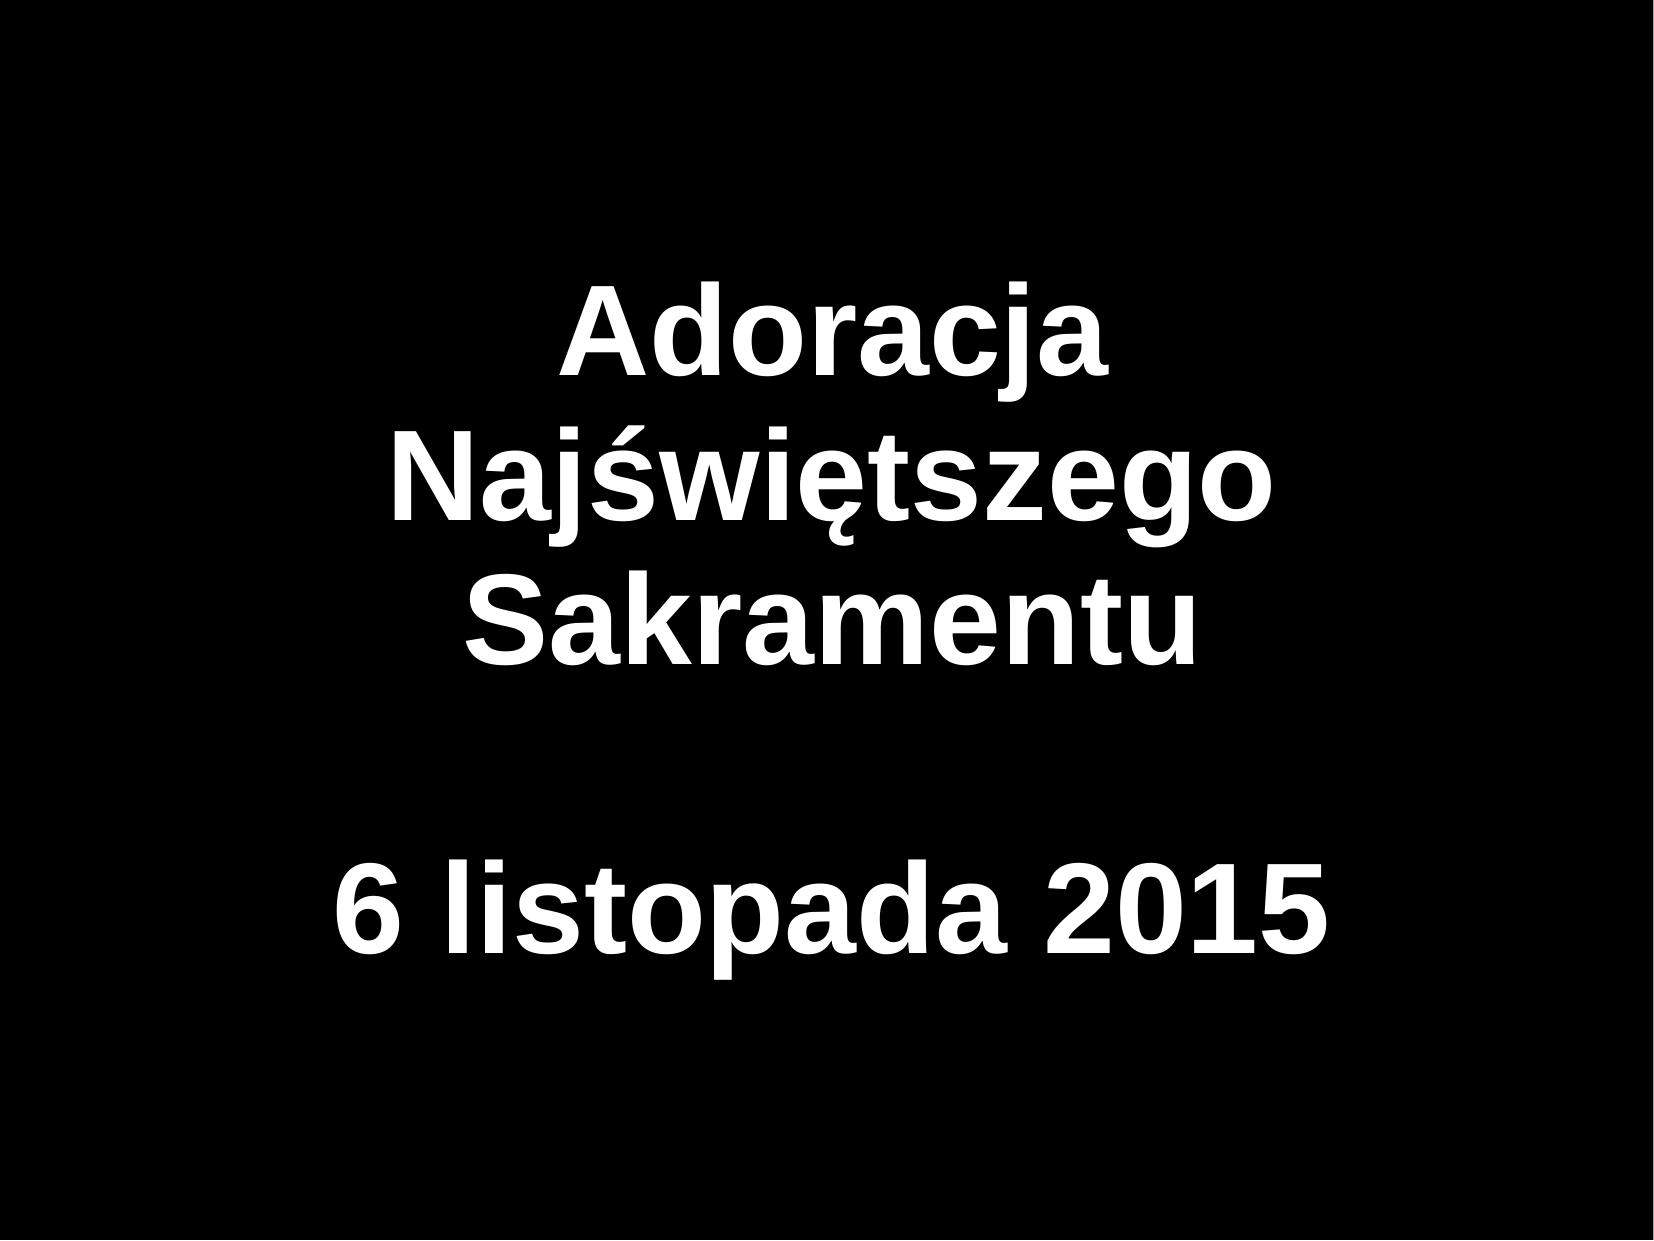

# Adoracja
Najświętszego Sakramentu
6 listopada 2015